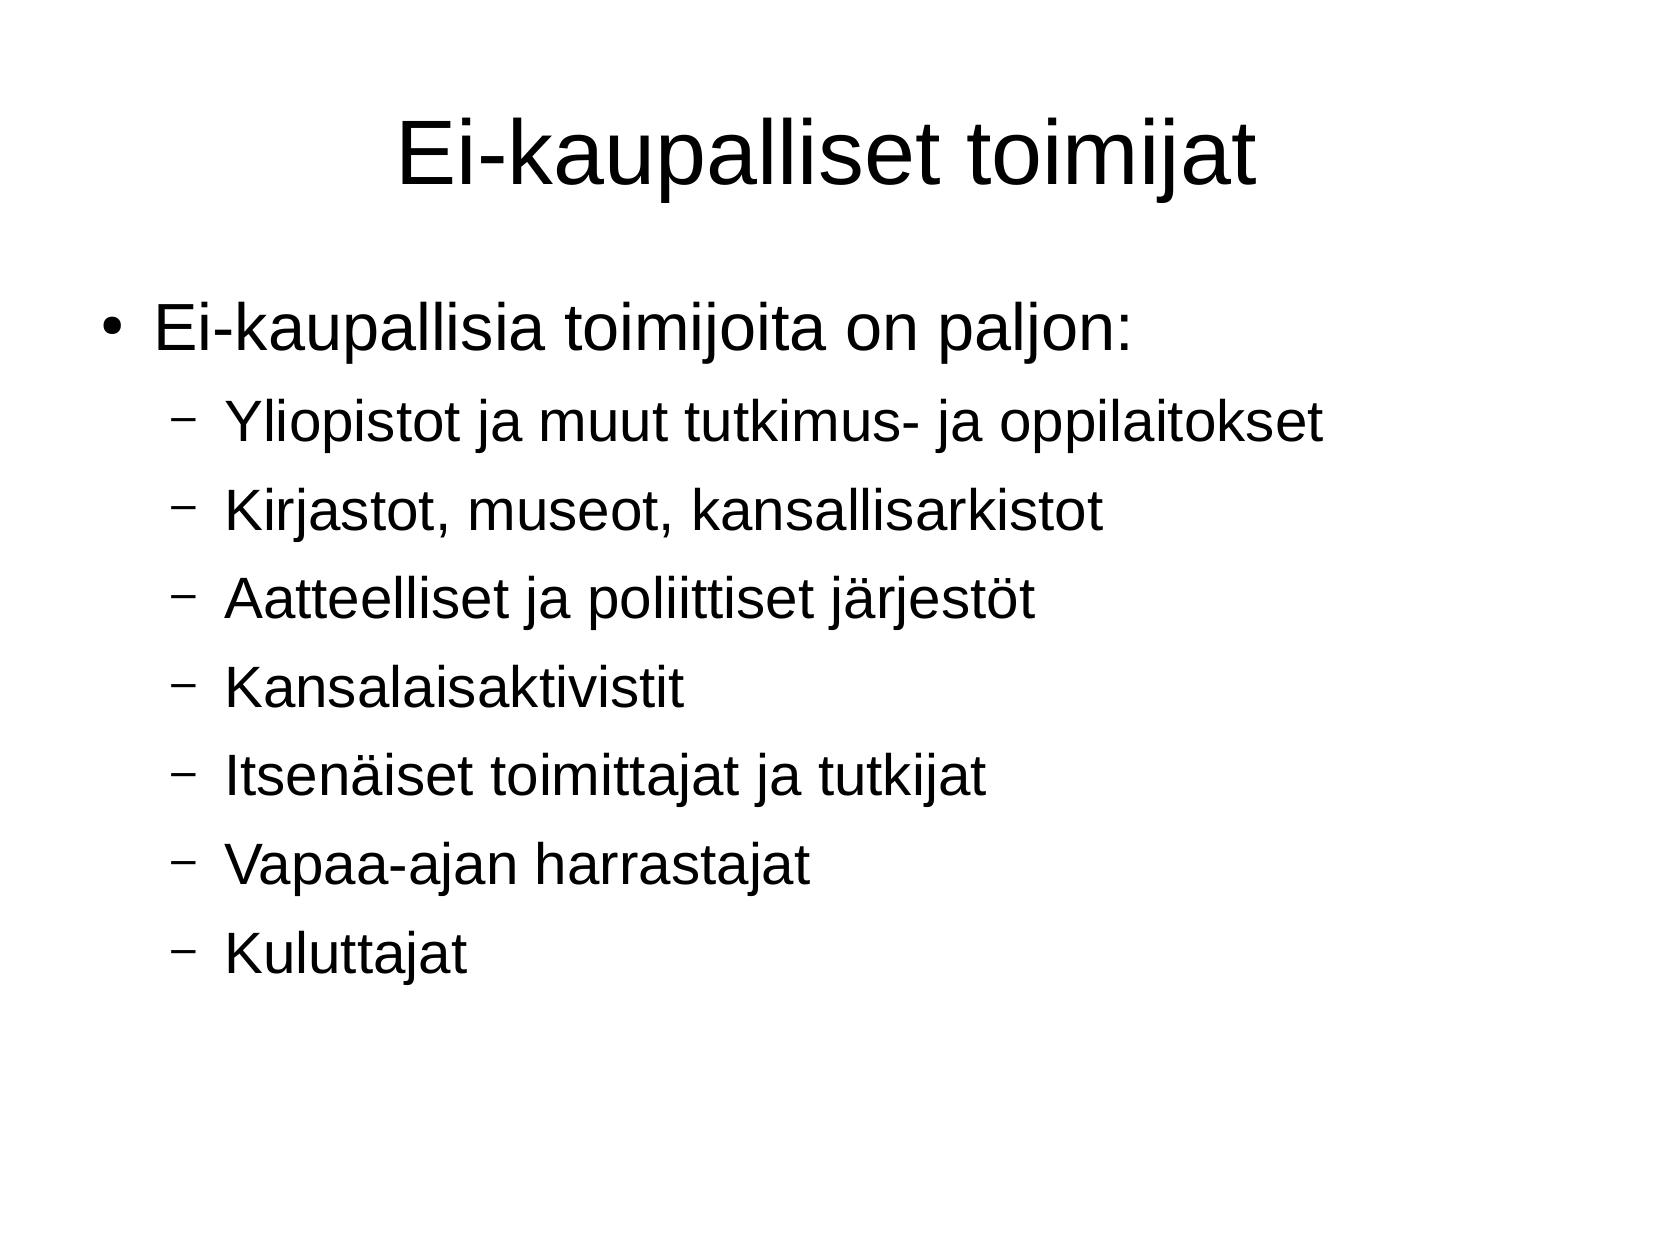

# Ei-kaupalliset toimijat
Ei-kaupallisia toimijoita on paljon:
Yliopistot ja muut tutkimus- ja oppilaitokset
Kirjastot, museot, kansallisarkistot
Aatteelliset ja poliittiset järjestöt
Kansalaisaktivistit
Itsenäiset toimittajat ja tutkijat
Vapaa-ajan harrastajat
Kuluttajat